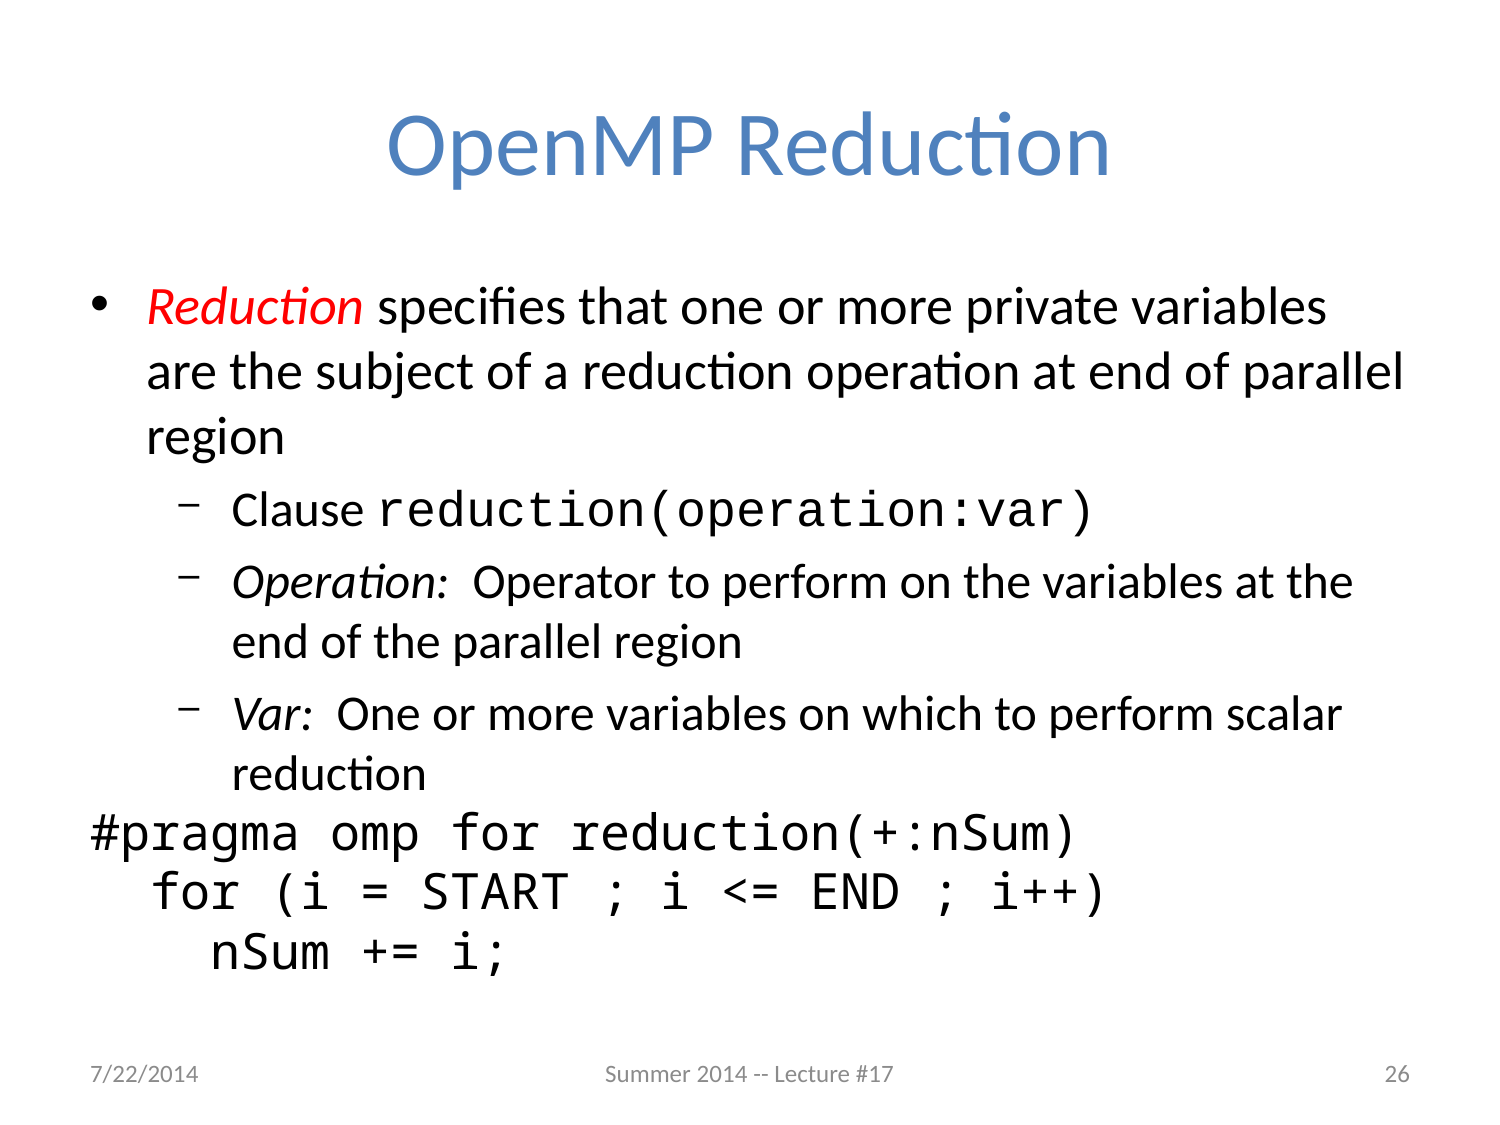

# OpenMP Reduction
Reduction specifies that one or more private variables are the subject of a reduction operation at end of parallel region
Clause reduction(operation:var)
Operation: Operator to perform on the variables at the end of the parallel region
Var: One or more variables on which to perform scalar reduction
#pragma omp for reduction(+:nSum)
 for (i = START ; i <= END ; i++)
 nSum += i;
7/22/2014
Summer 2014 -- Lecture #17